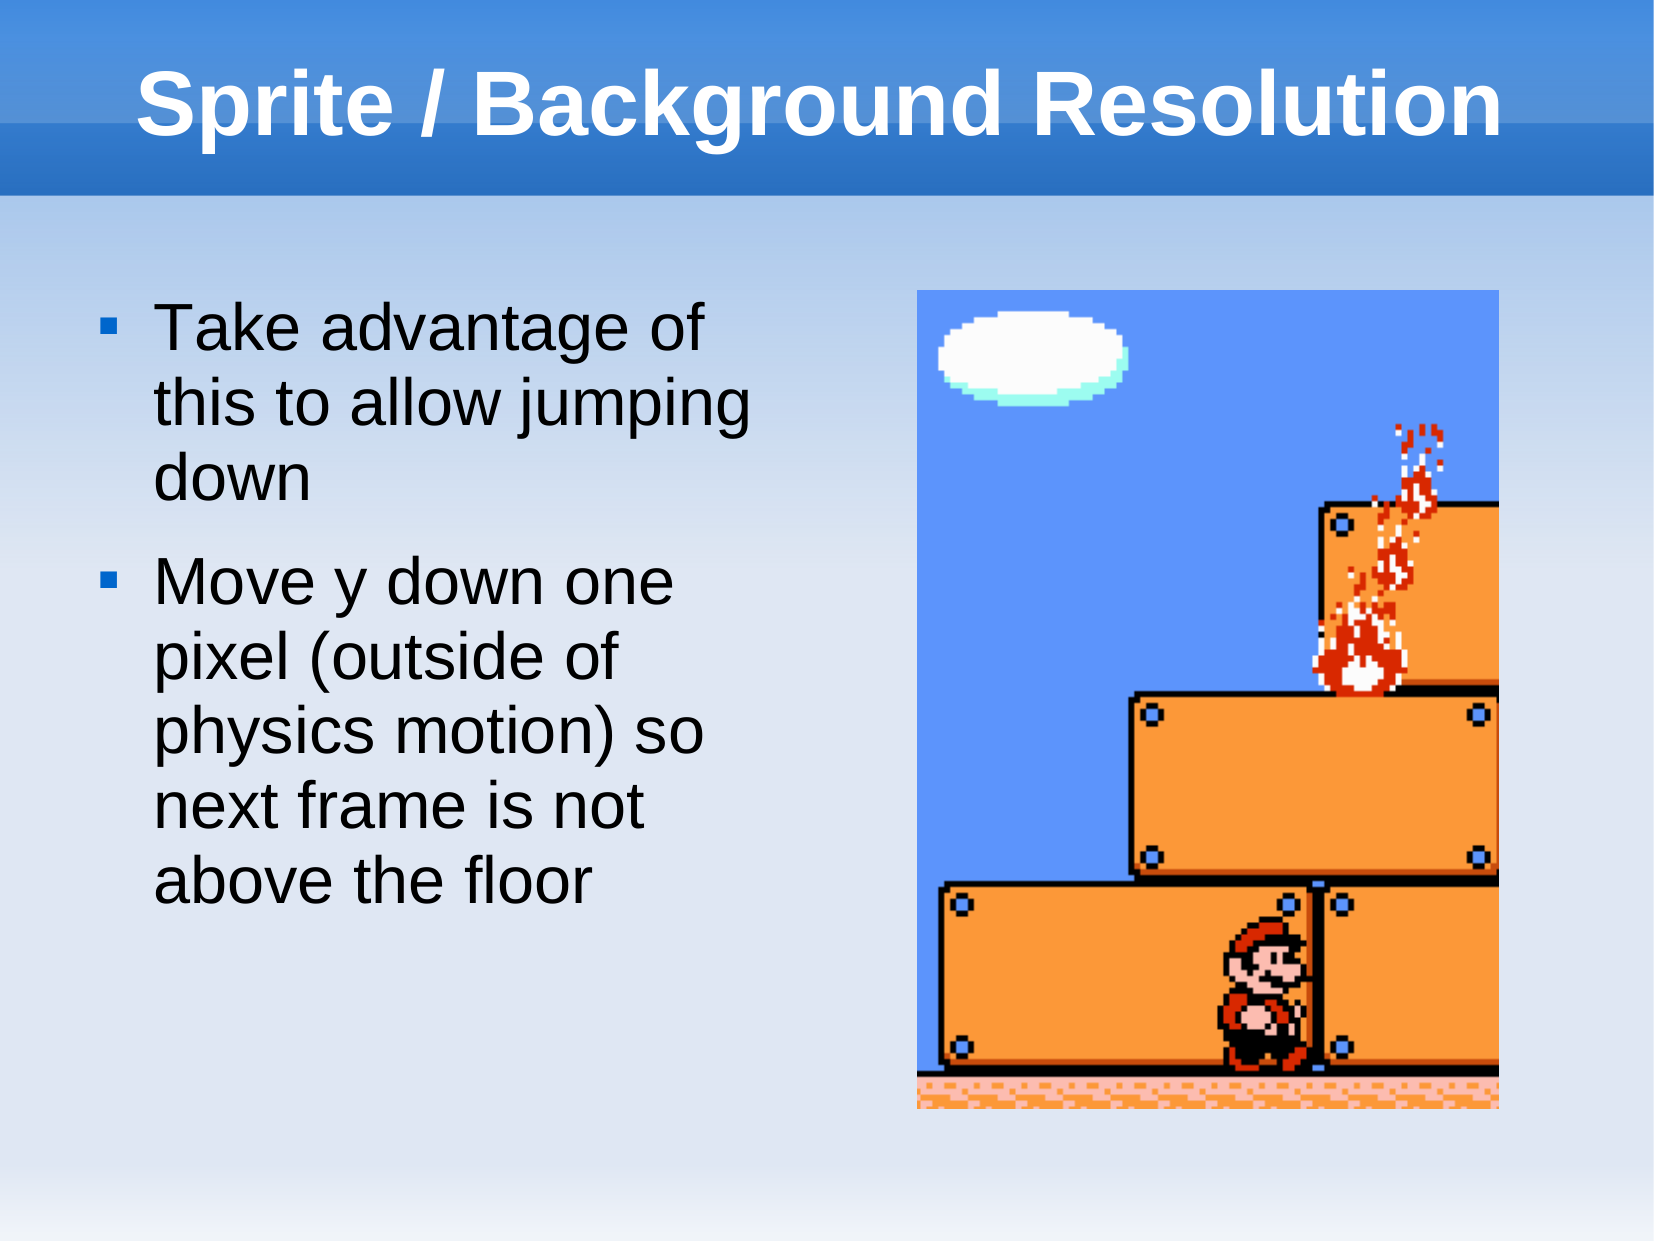

# Sprite / Background Resolution
Take advantage of this to allow jumping down
Move y down one pixel (outside of physics motion) so next frame is not above the floor